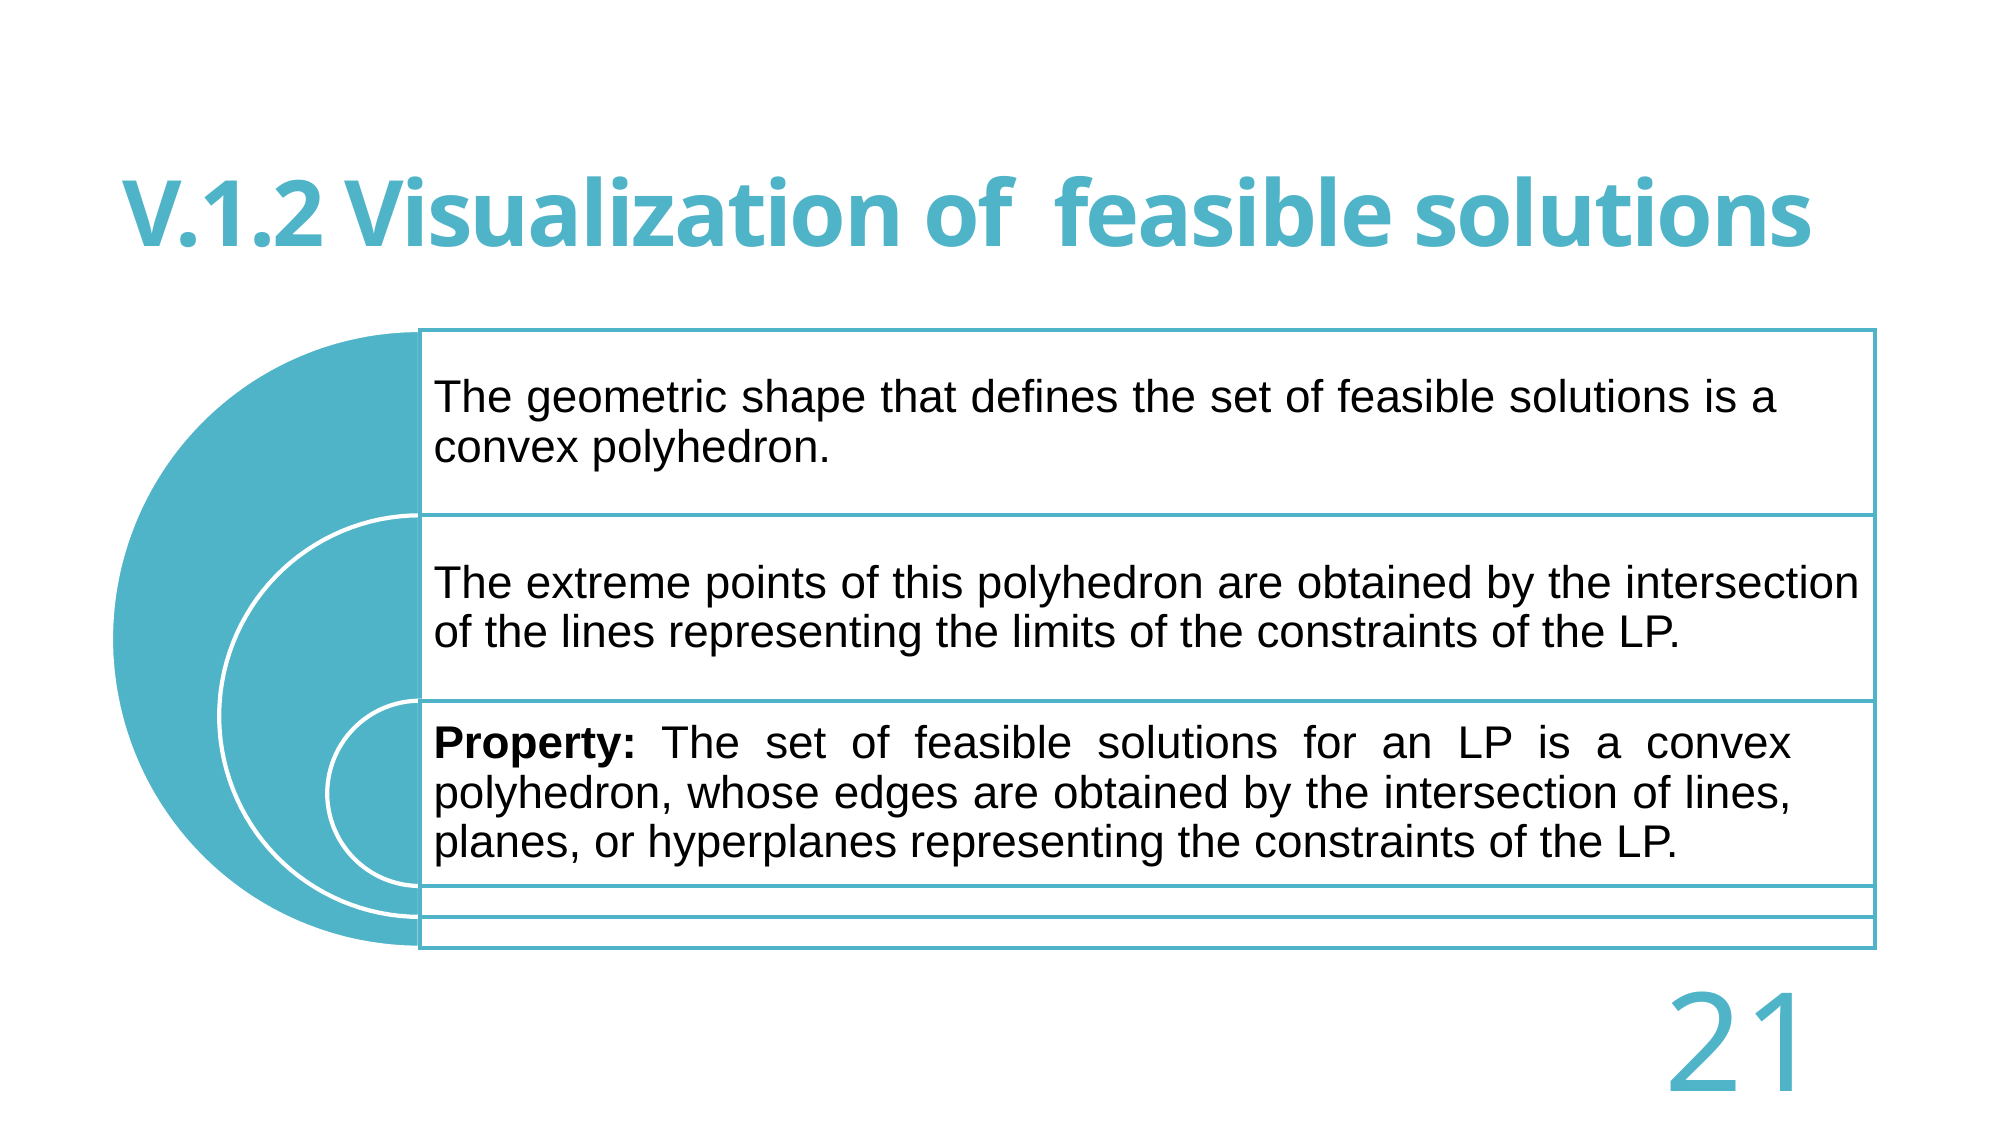

V.1.2 Visualization of feasible solutions
The geometric shape that defines the set of feasible solutions is a convex polyhedron.
The extreme points of this polyhedron are obtained by the intersection of the lines representing the limits of the constraints of the LP.
Property: The set of feasible solutions for an LP is a convex polyhedron, whose edges are obtained by the intersection of lines, planes, or hyperplanes representing the constraints of the LP.